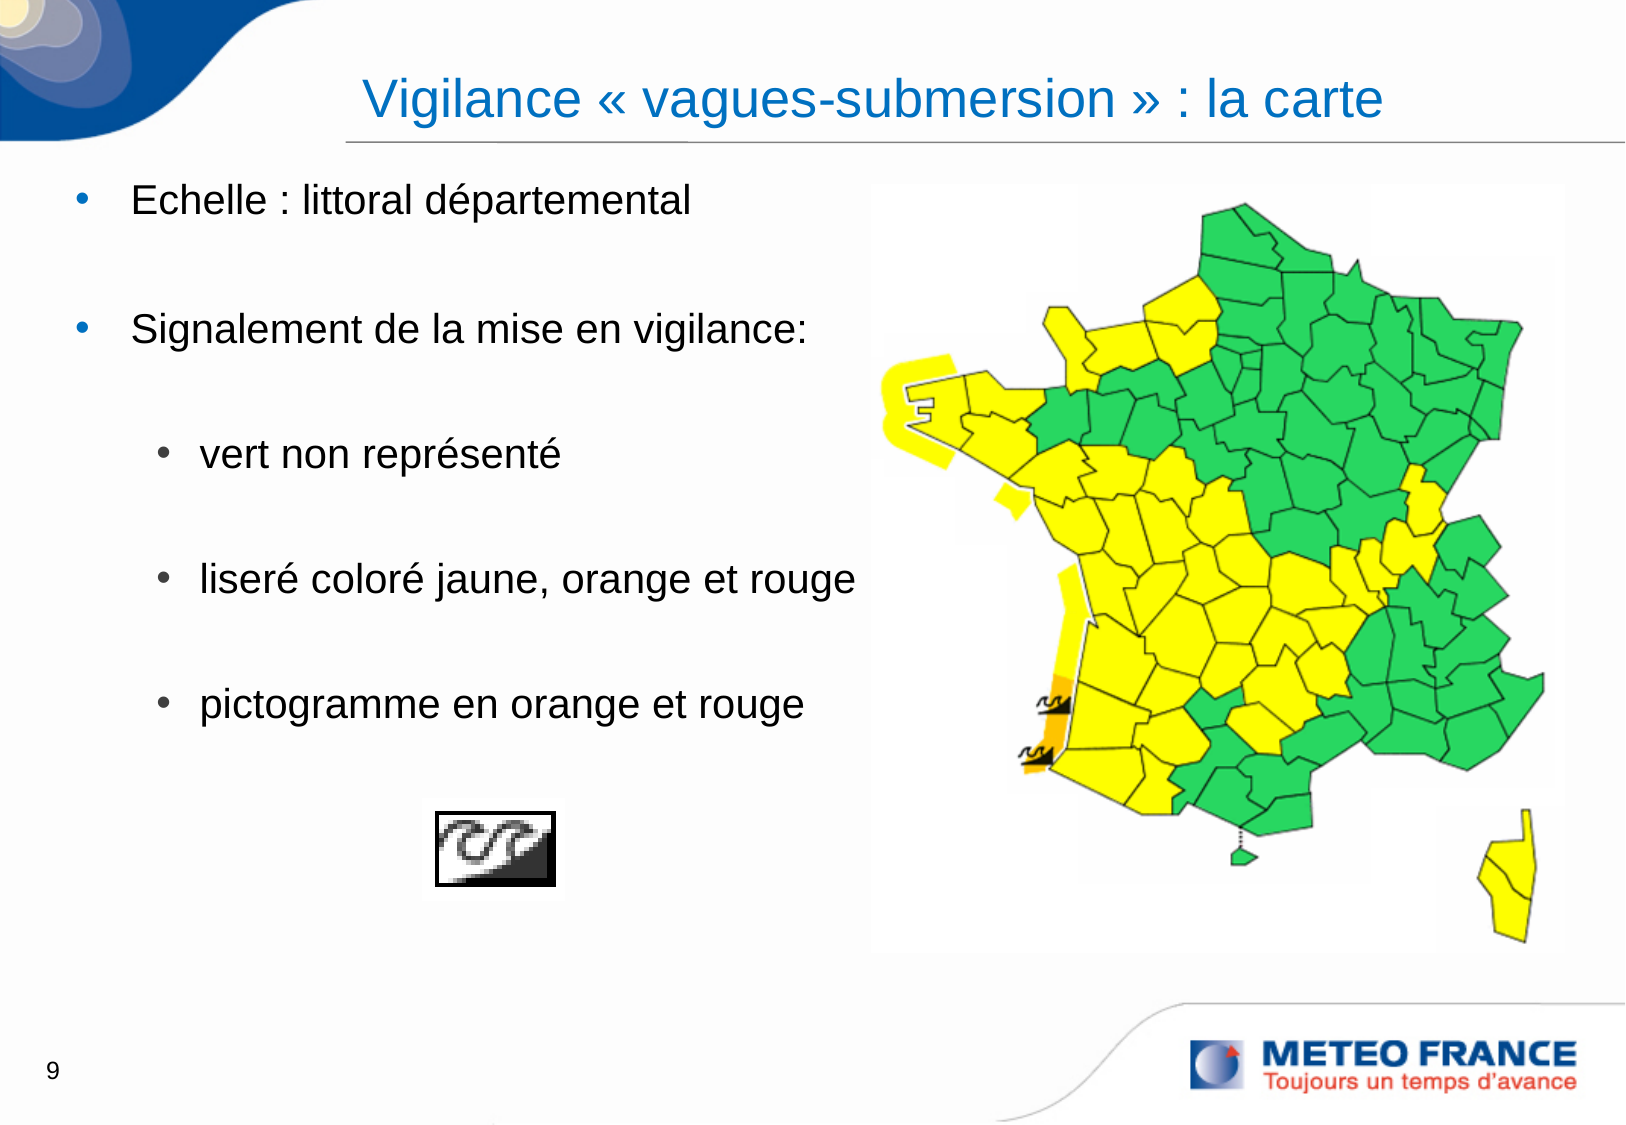

# Vigilance « vagues-submersion » : la carte
Echelle : littoral départemental
Signalement de la mise en vigilance:
vert non représenté
liseré coloré jaune, orange et rouge
pictogramme en orange et rouge